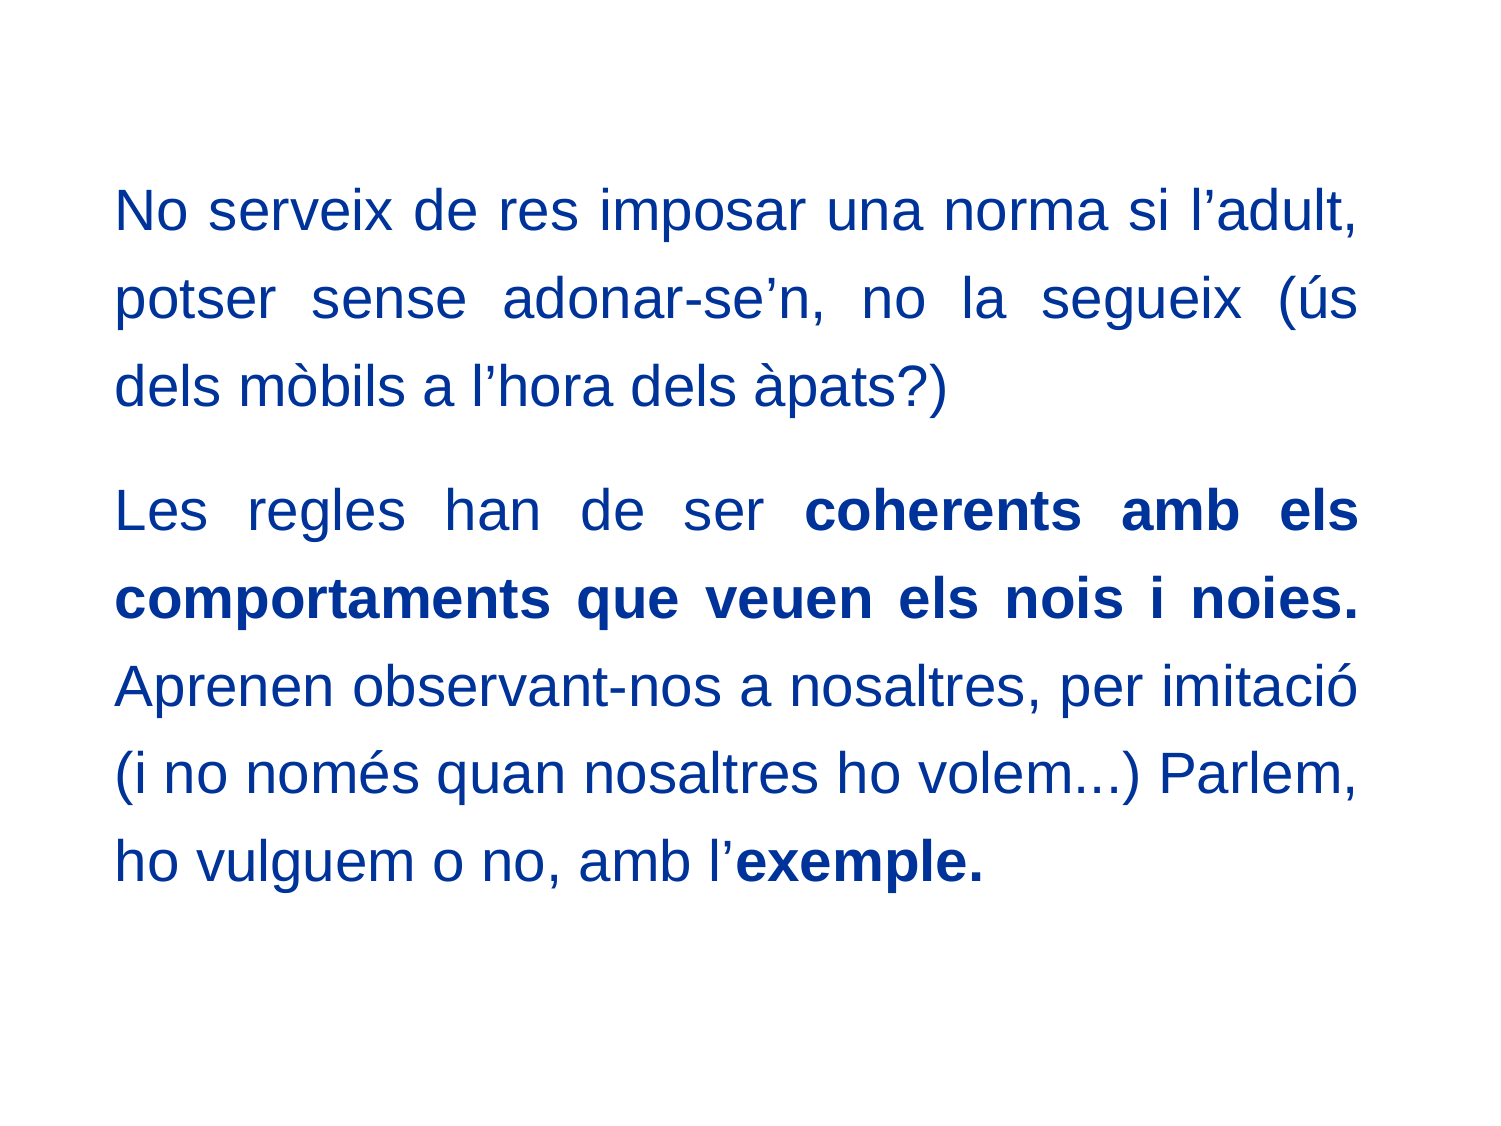

No serveix de res imposar una norma si l’adult, potser sense adonar-se’n, no la segueix (ús dels mòbils a l’hora dels àpats?)
Les regles han de ser coherents amb els comportaments que veuen els nois i noies. Aprenen observant-nos a nosaltres, per imitació (i no només quan nosaltres ho volem...) Parlem, ho vulguem o no, amb l’exemple.